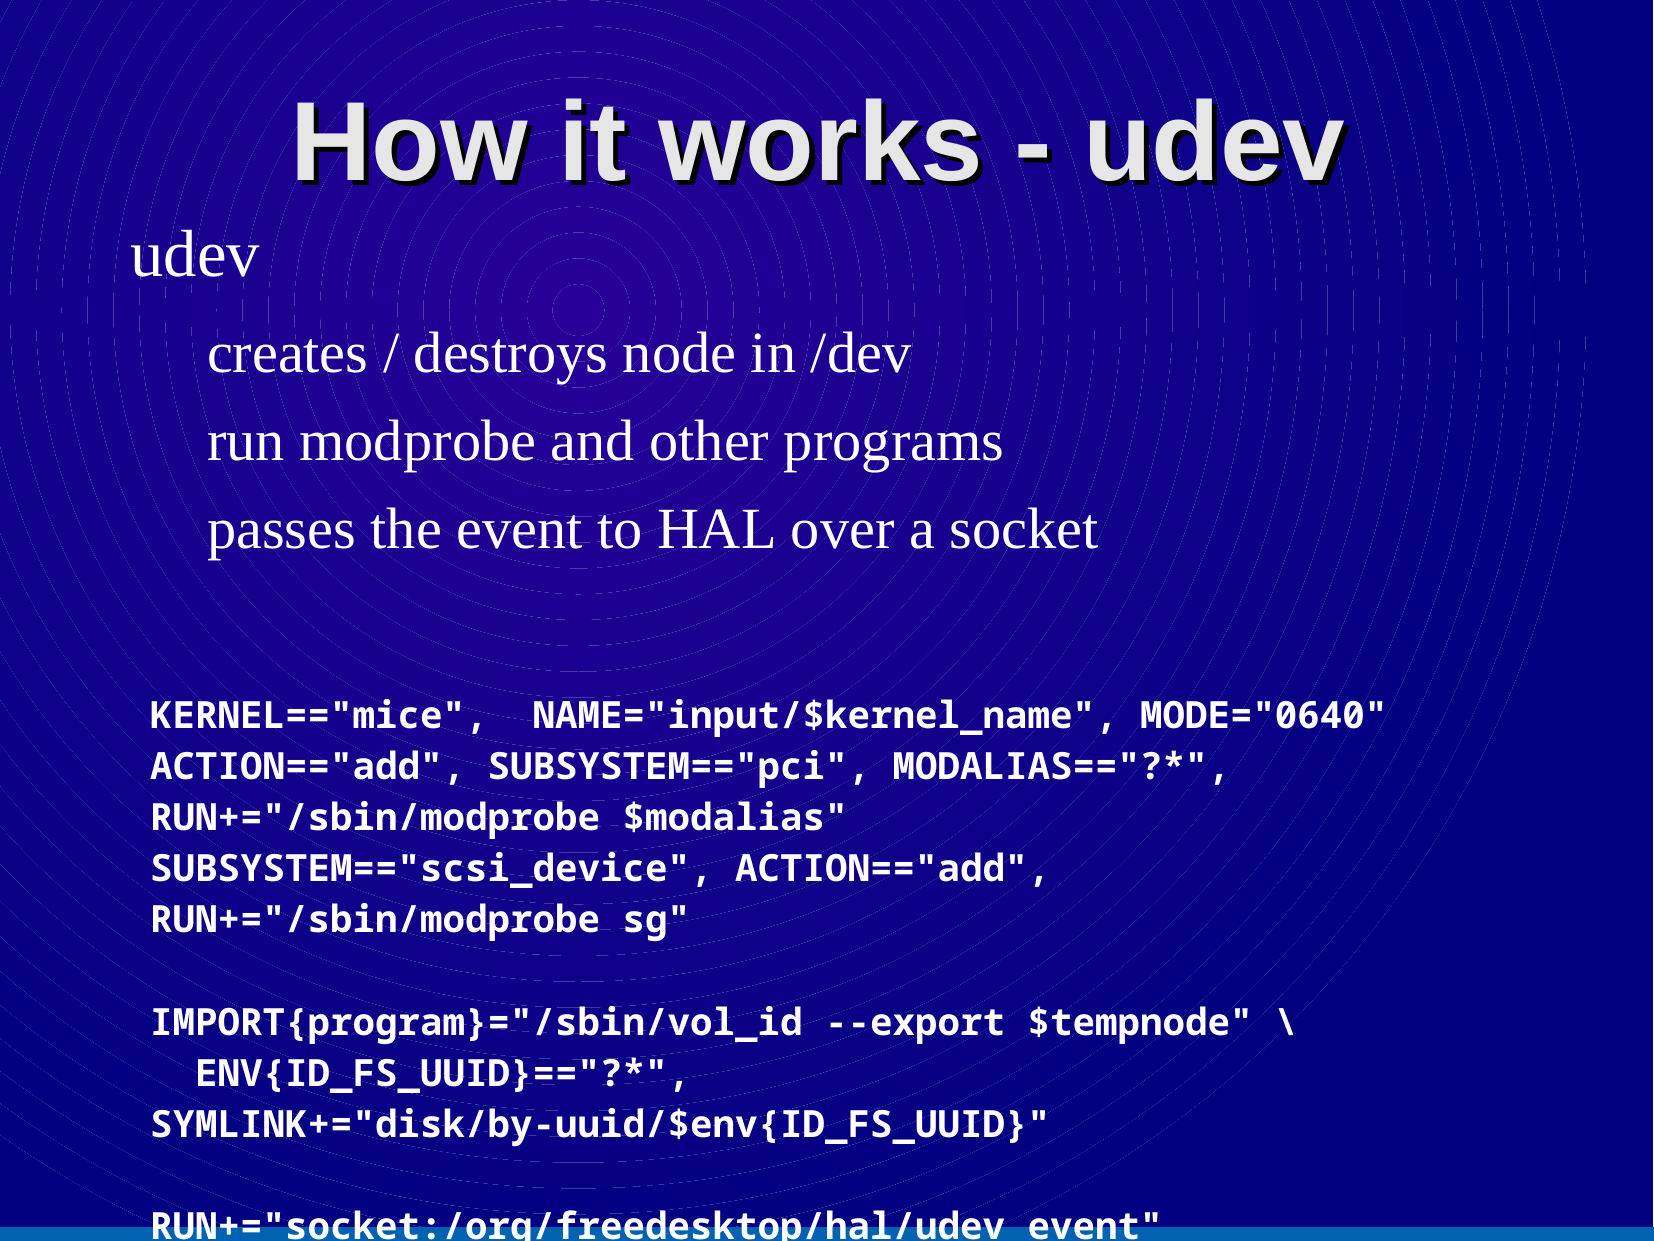

# How it works - udev
udev
creates / destroys node in /dev
run modprobe and other programs
passes the event to HAL over a socket
KERNEL=="mice", NAME="input/$kernel_name", MODE="0640"
ACTION=="add", SUBSYSTEM=="pci", MODALIAS=="?*", RUN+="/sbin/modprobe $modalias"
SUBSYSTEM=="scsi_device", ACTION=="add", RUN+="/sbin/modprobe sg"
IMPORT{program}="/sbin/vol_id --export $tempnode" \
 ENV{ID_FS_UUID}=="?*", SYMLINK+="disk/by-uuid/$env{ID_FS_UUID}"
RUN+="socket:/org/freedesktop/hal/udev_event"